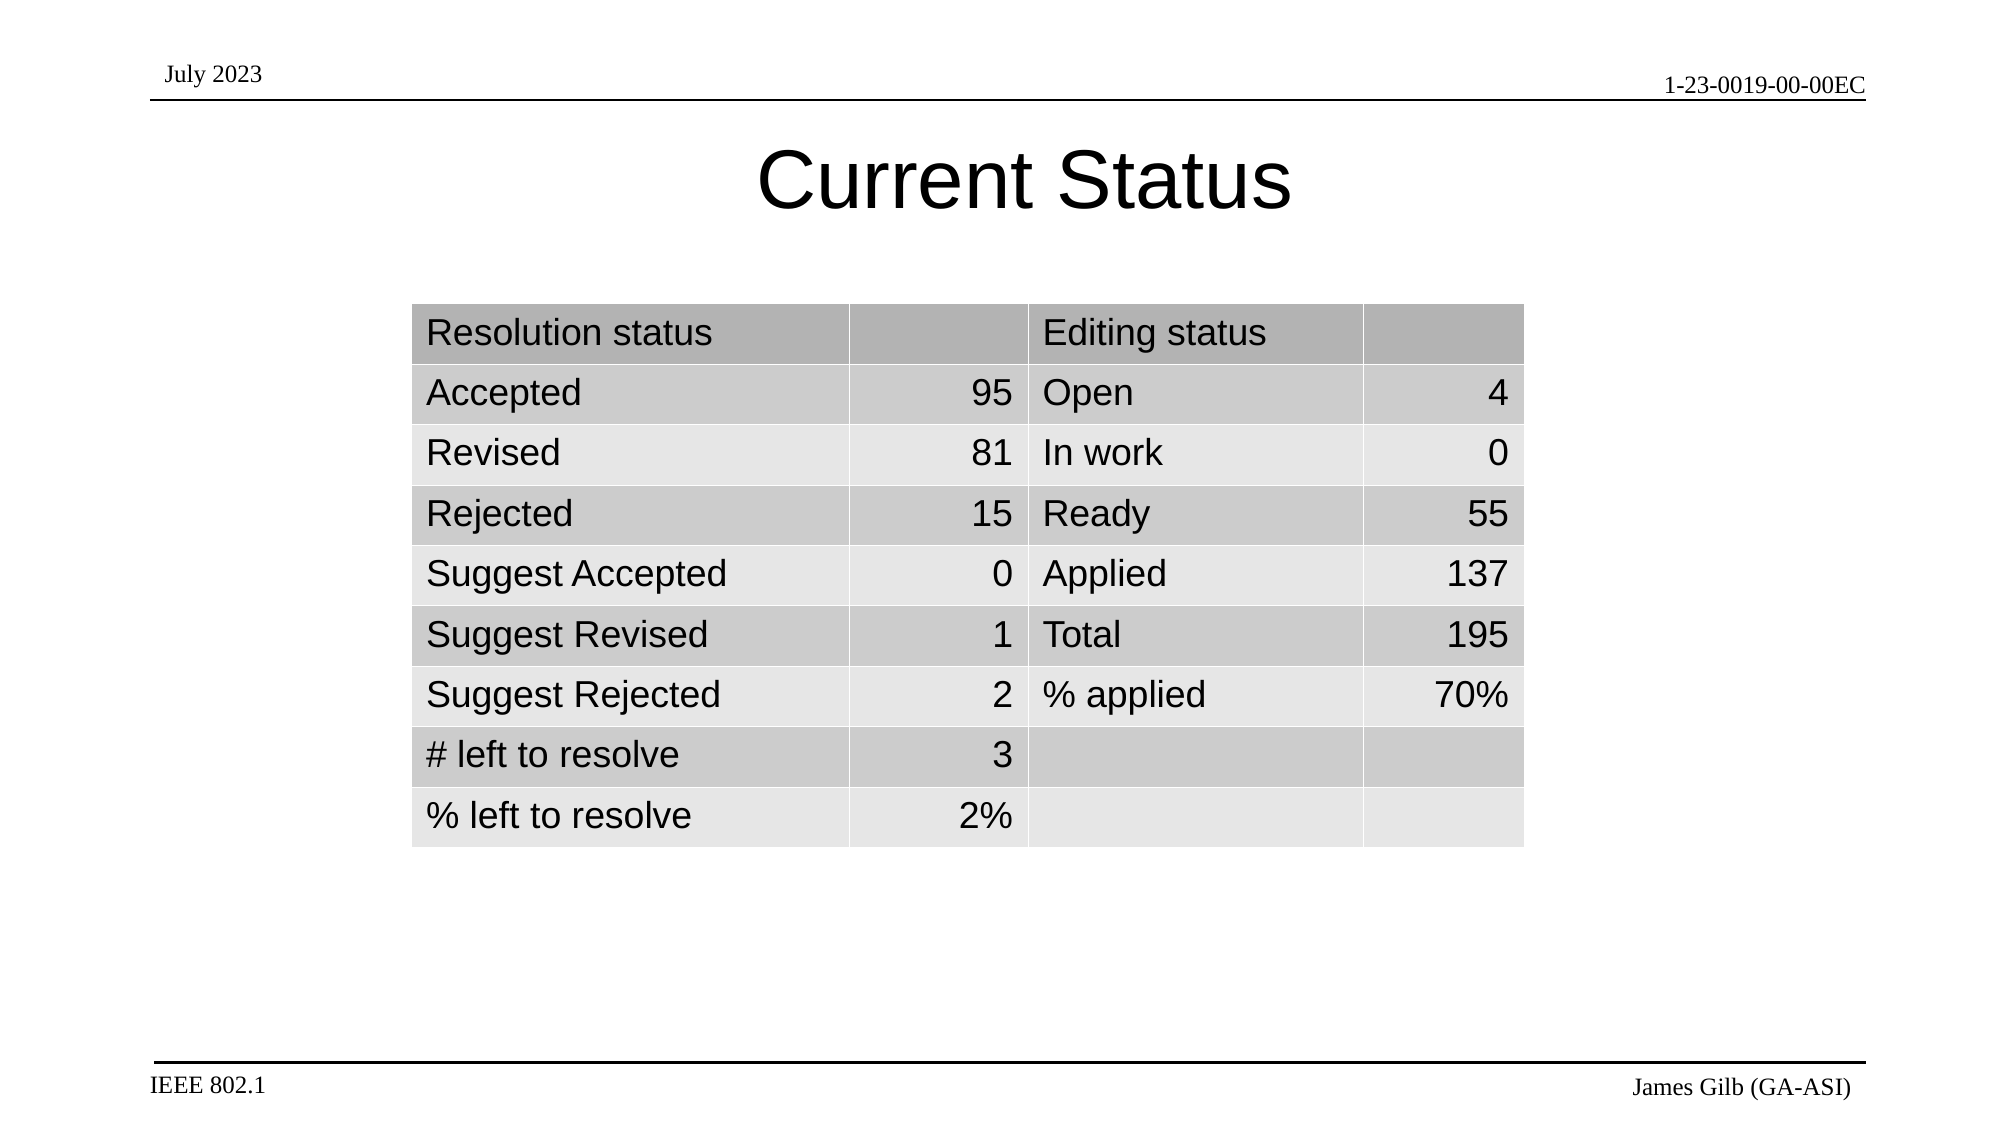

# Current Status
| Resolution status | | Editing status | |
| --- | --- | --- | --- |
| Accepted | 95 | Open | 4 |
| Revised | 81 | In work | 0 |
| Rejected | 15 | Ready | 55 |
| Suggest Accepted | 0 | Applied | 137 |
| Suggest Revised | 1 | Total | 195 |
| Suggest Rejected | 2 | % applied | 70% |
| # left to resolve | 3 | | |
| % left to resolve | 2% | | |